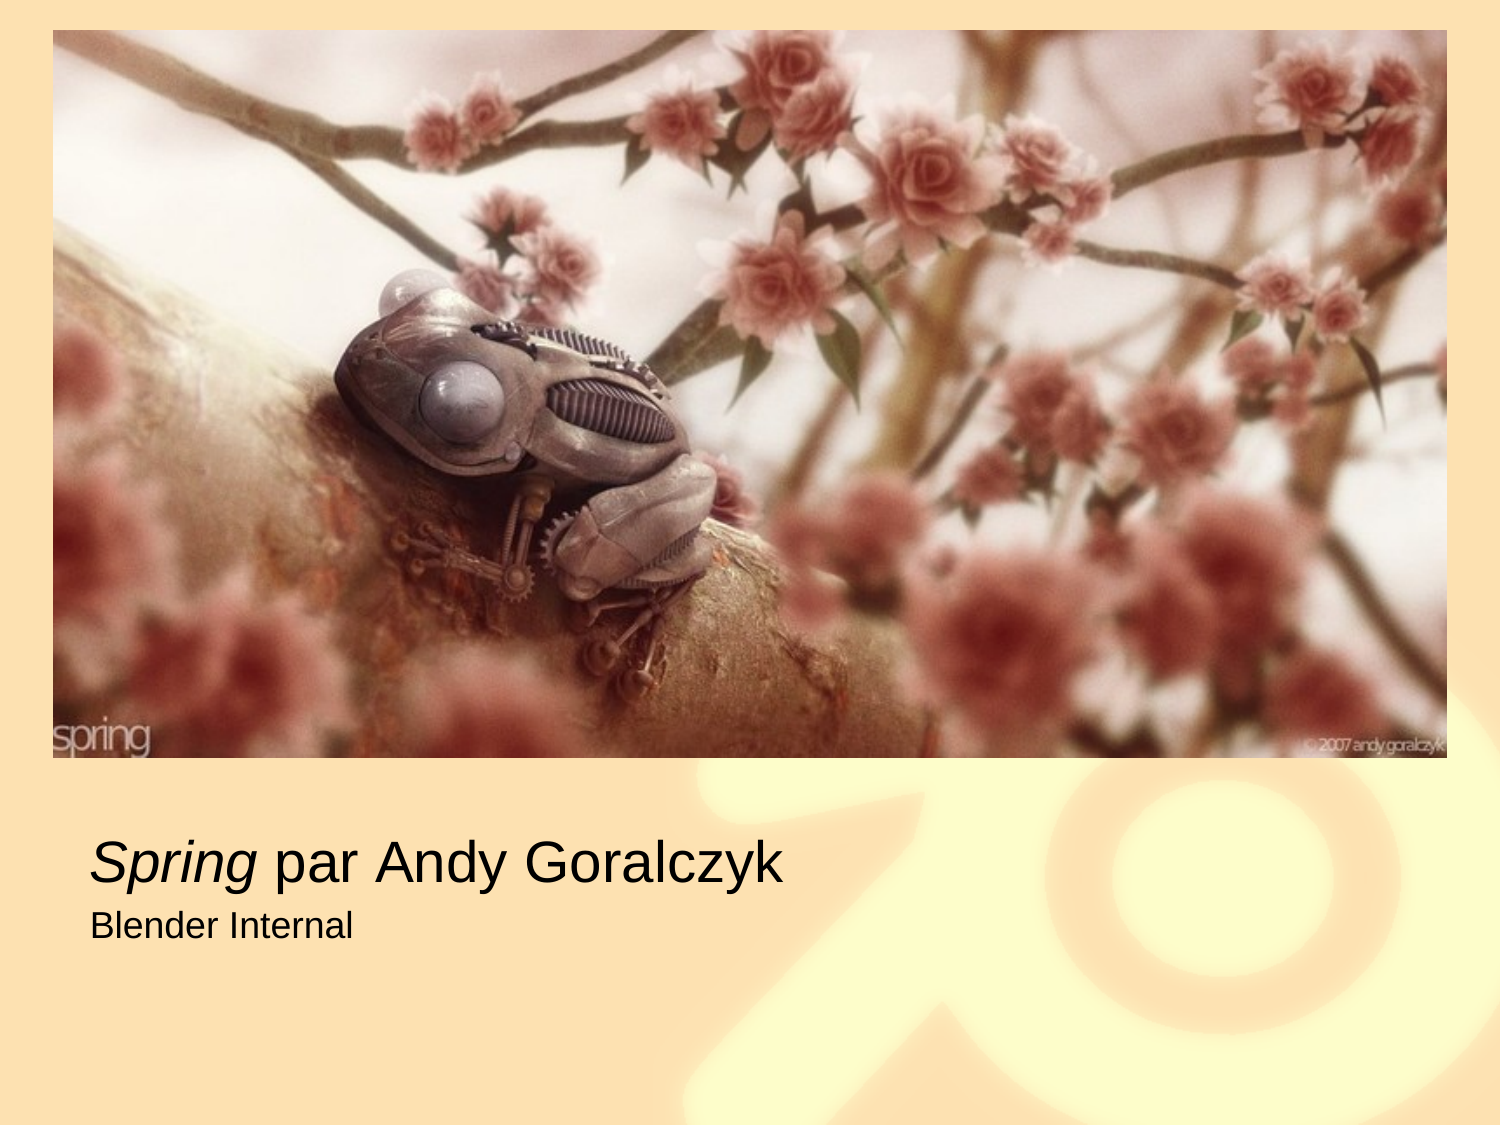

# Spring par Andy Goralczyk
Blender Internal